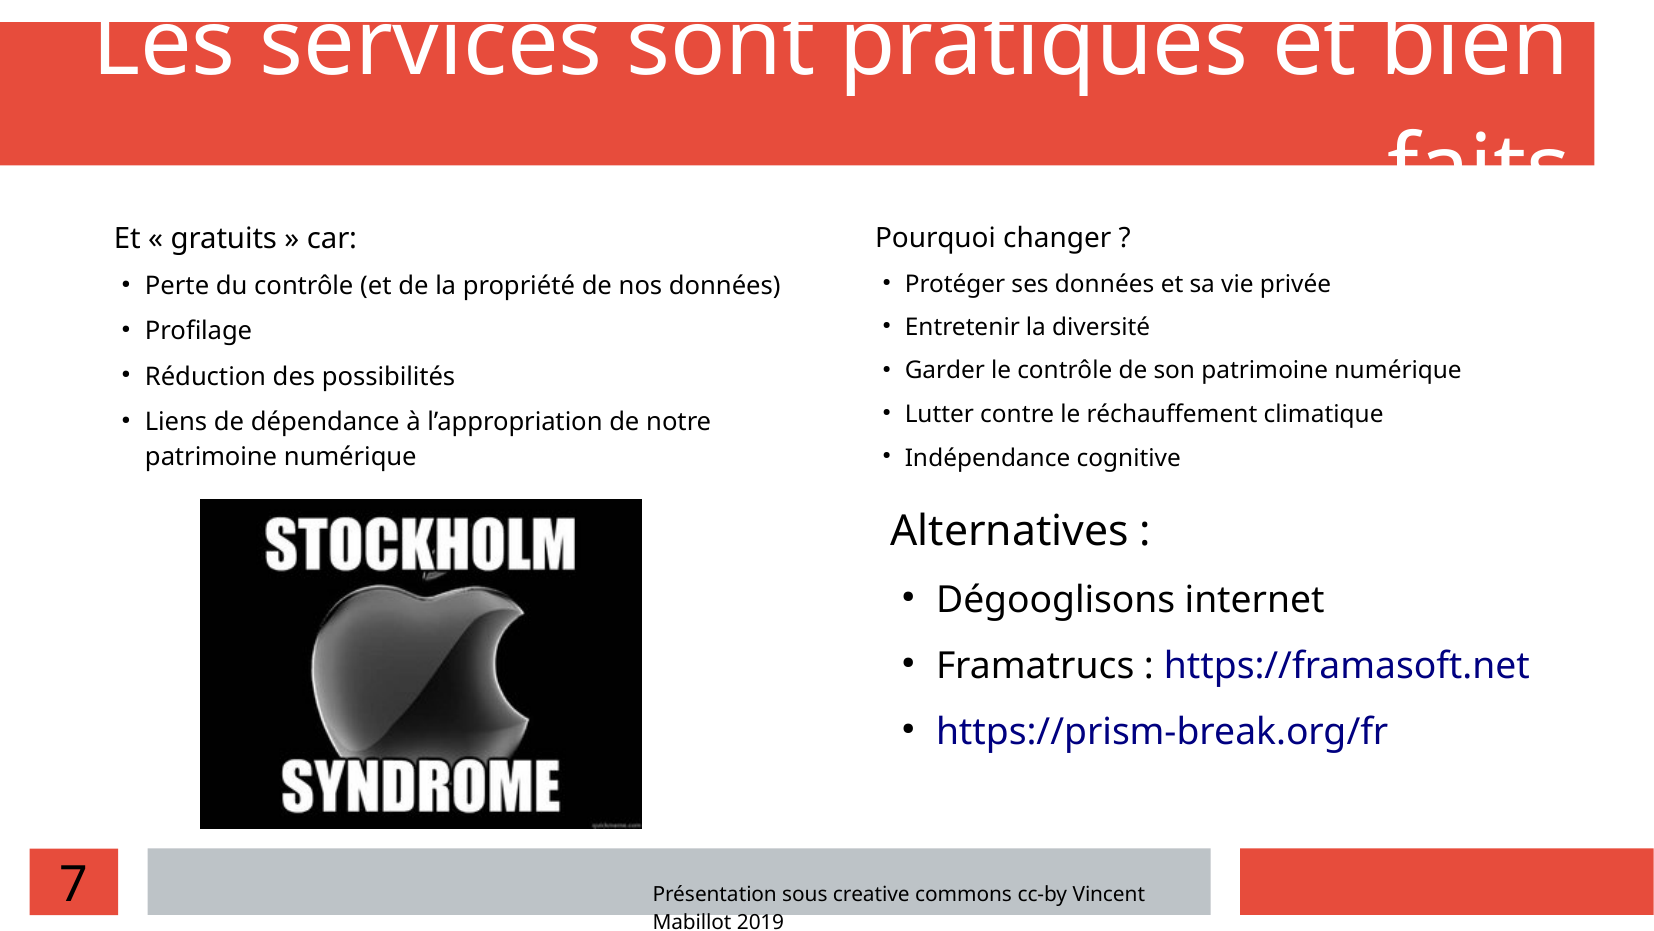

# Les services sont pratiques et bien faits
Et « gratuits » car:
Perte du contrôle (et de la propriété de nos données)
Profilage
Réduction des possibilités
Liens de dépendance à l’appropriation de notre patrimoine numérique
Pourquoi changer ?
Protéger ses données et sa vie privée
Entretenir la diversité
Garder le contrôle de son patrimoine numérique
Lutter contre le réchauffement climatique
Indépendance cognitive
Alternatives :
Dégooglisons internet
Framatrucs : https://framasoft.net
https://prism-break.org/fr